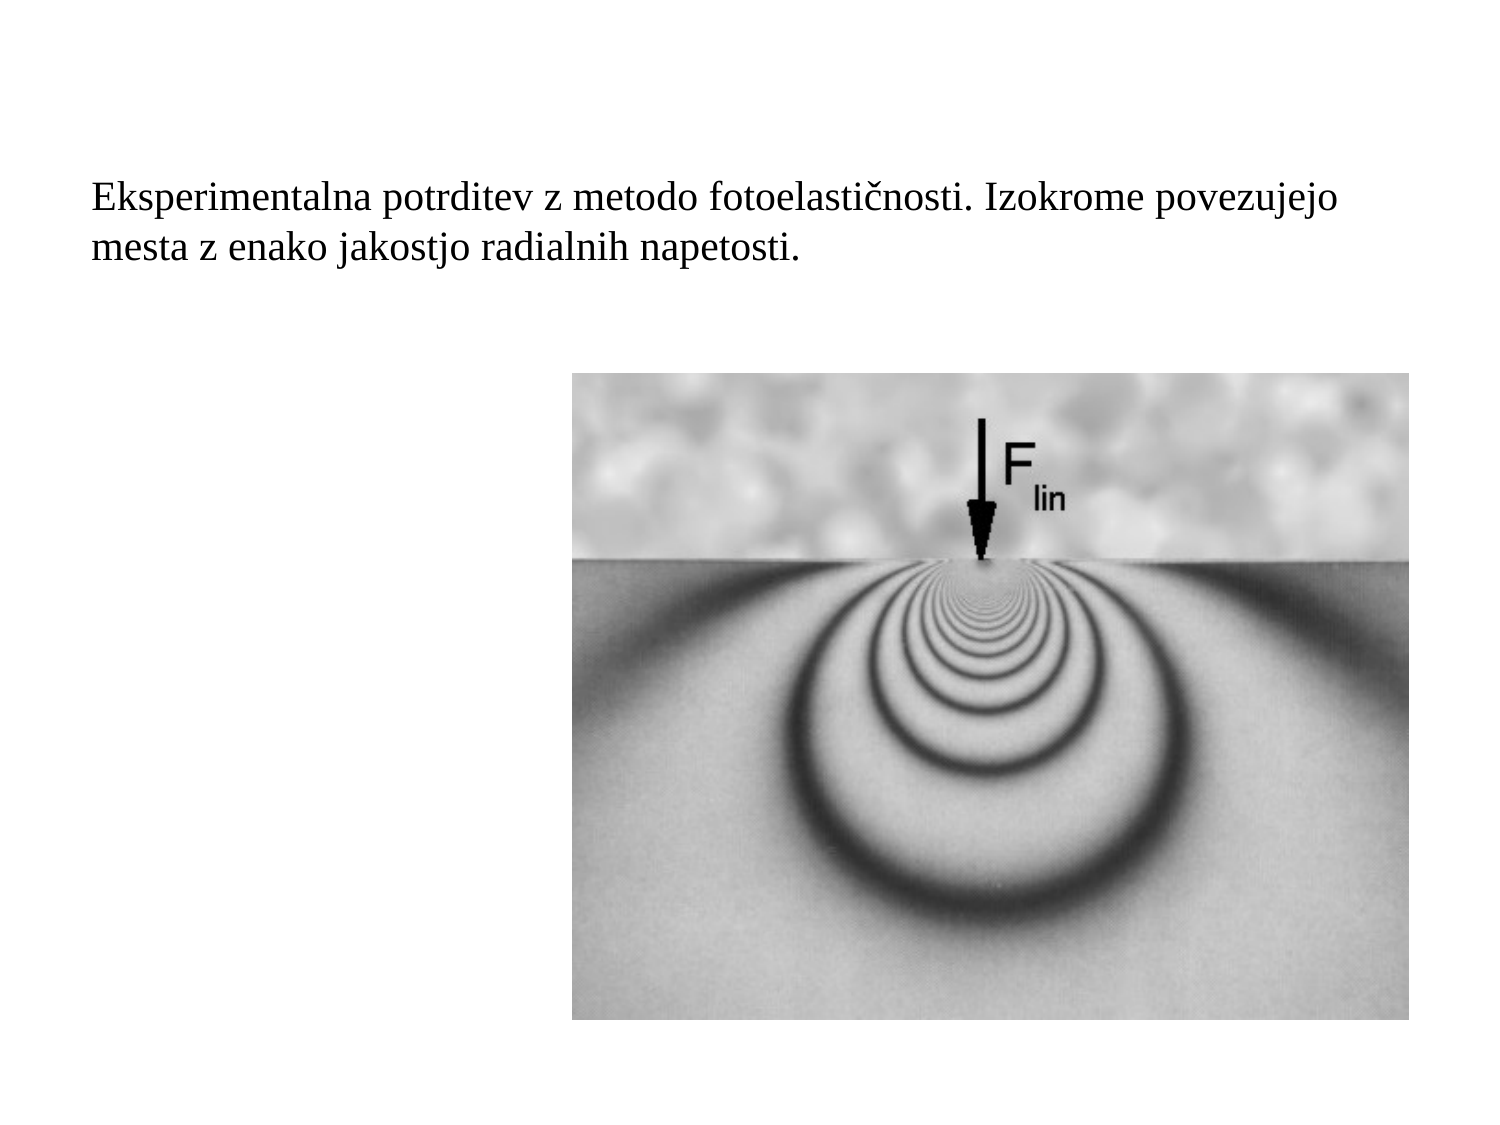

Eksperimentalna potrditev z metodo fotoelastičnosti. Izokrome povezujejo mesta z enako jakostjo radialnih napetosti.